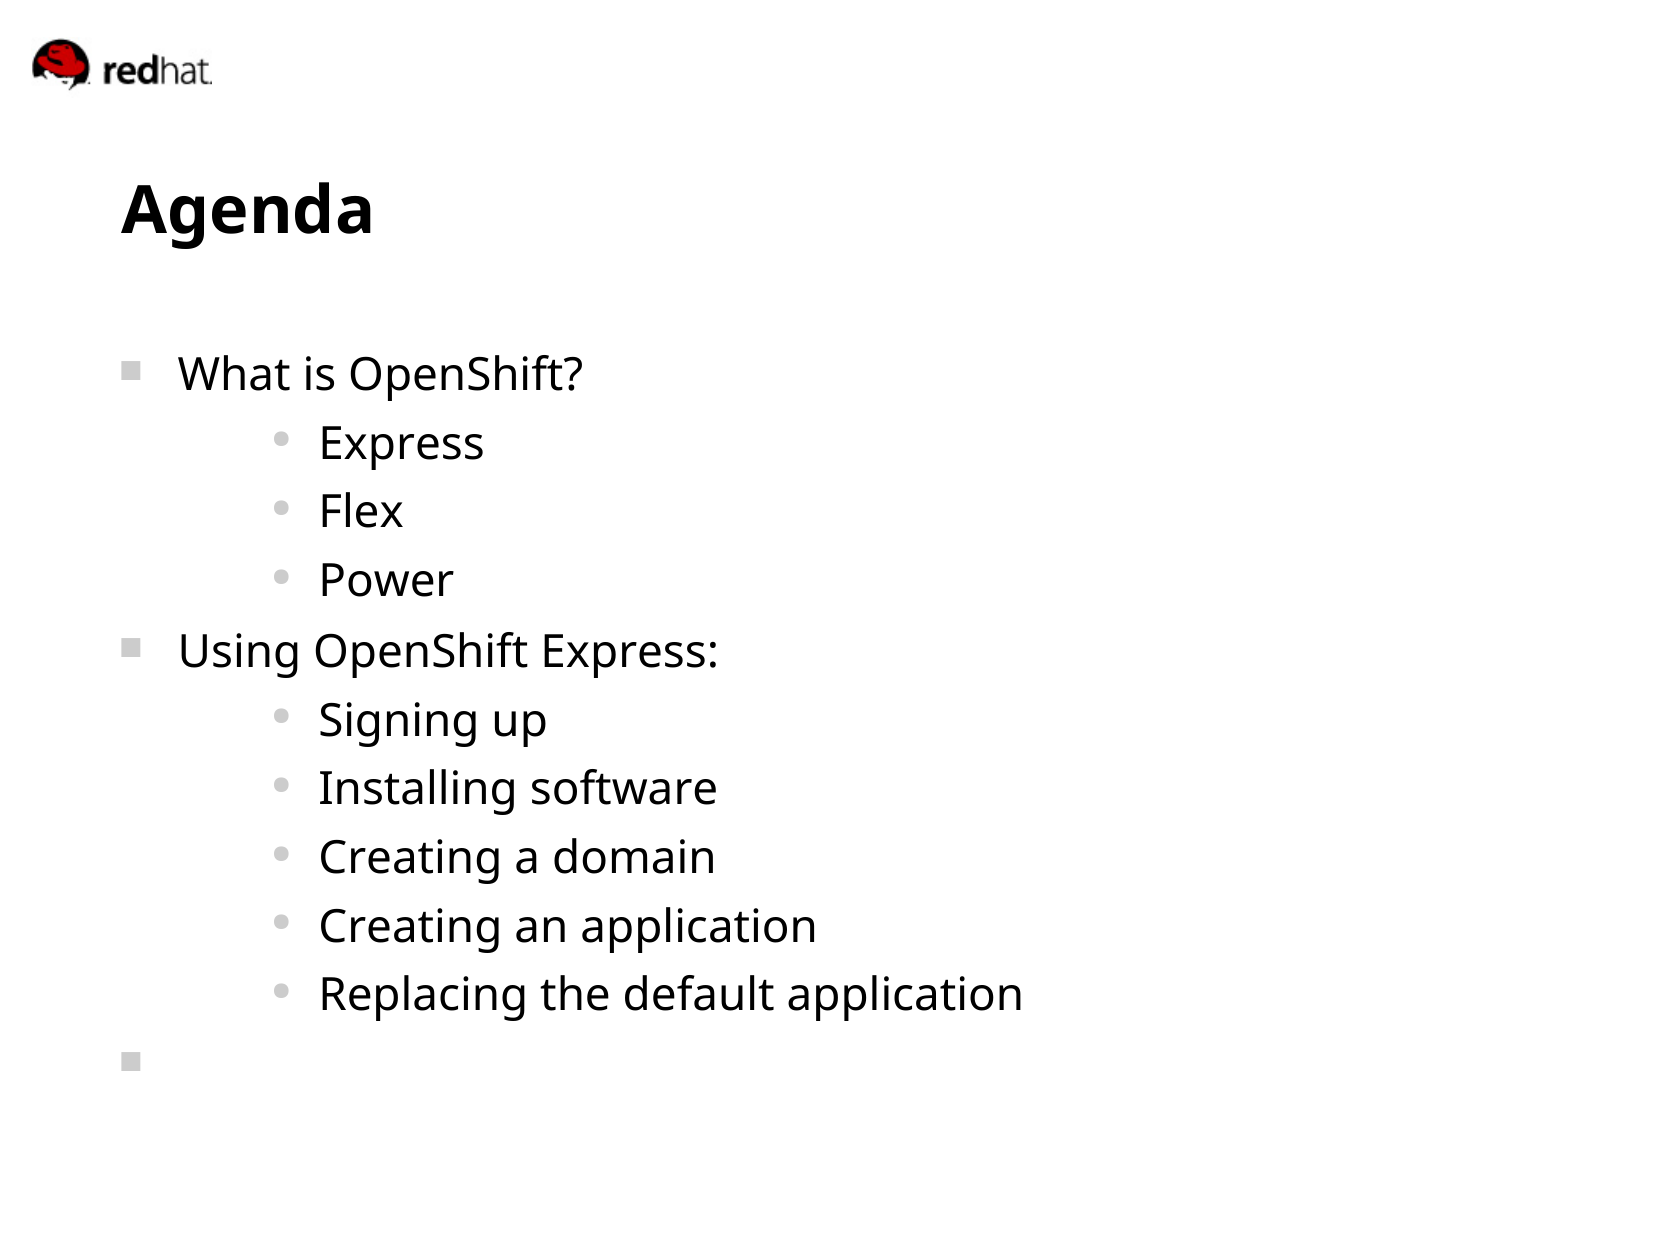

# Agenda
What is OpenShift?
Express
Flex
Power
Using OpenShift Express:
Signing up
Installing software
Creating a domain
Creating an application
Replacing the default application